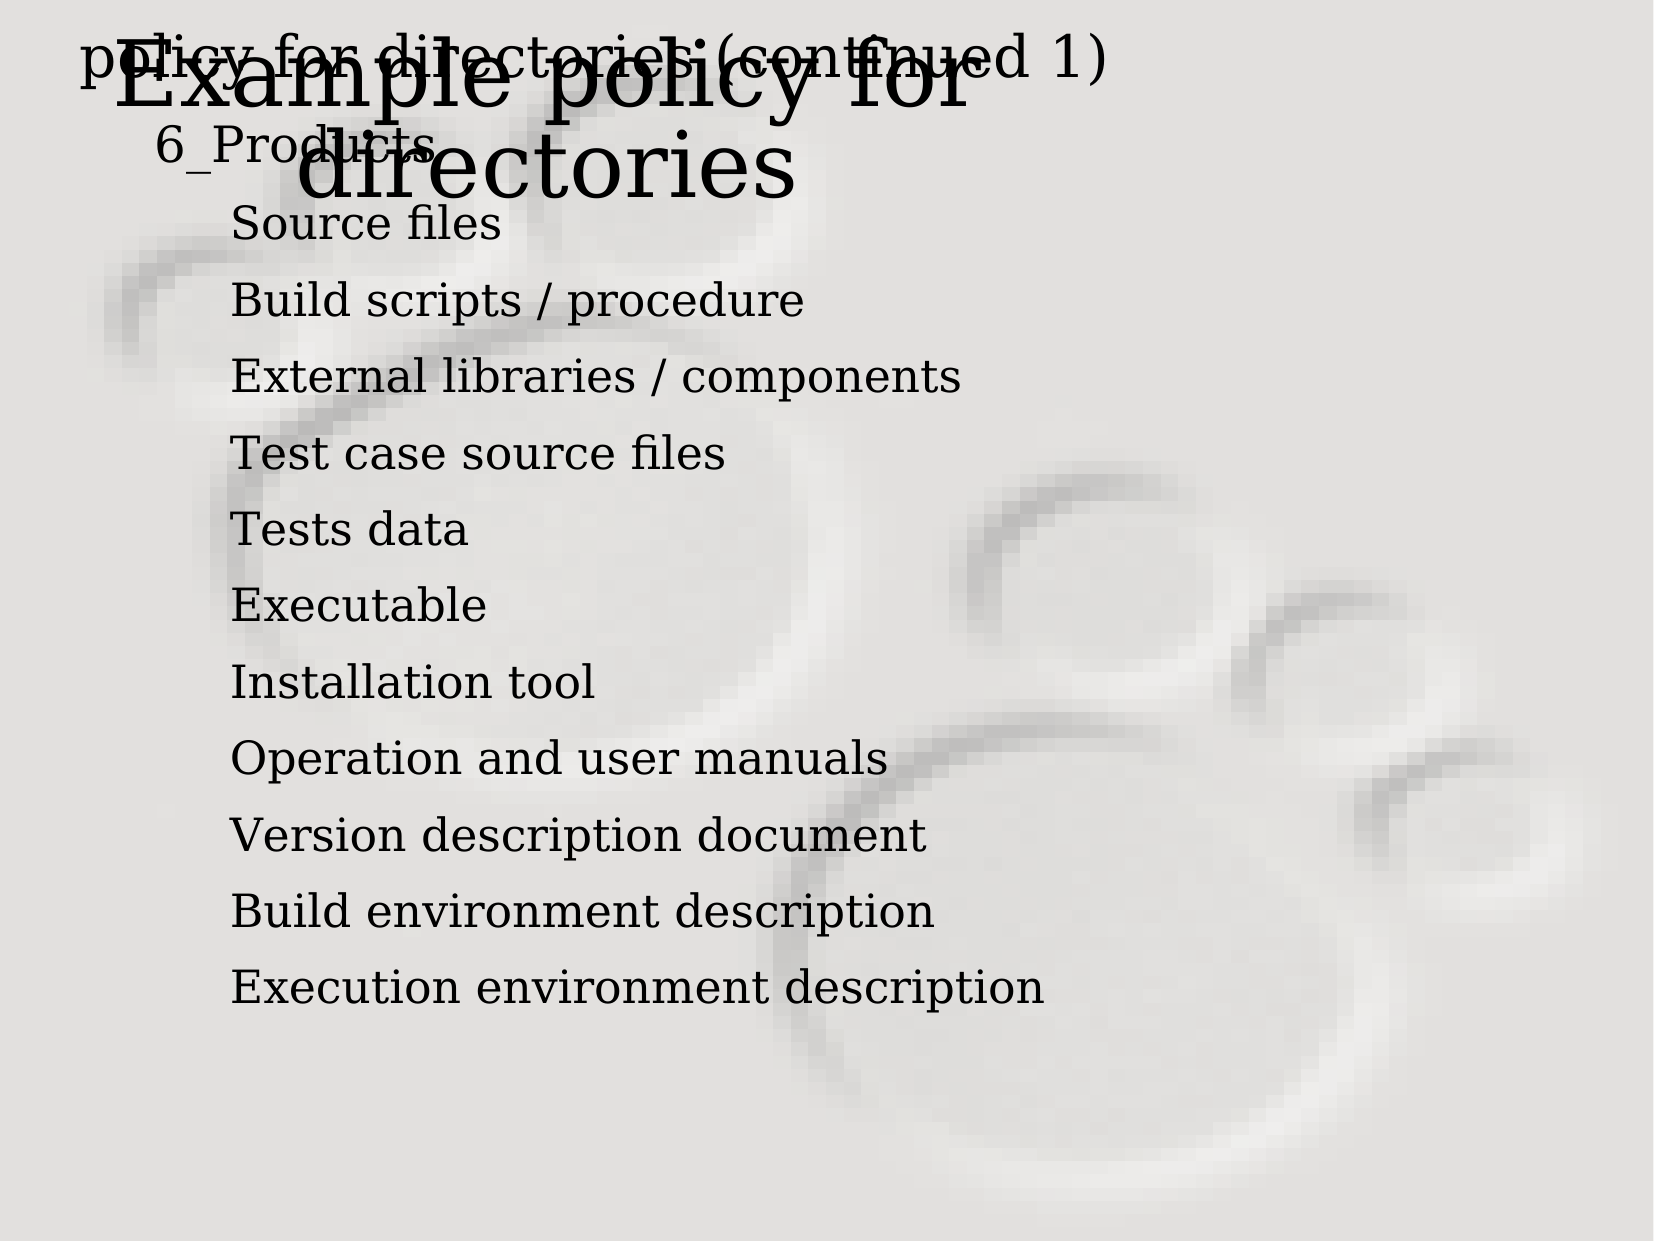

policy for directories (continued 1)
6_Products
Source files
Build scripts / procedure
External libraries / components
Test case source files
Tests data
Executable
Installation tool
Operation and user manuals
Version description document
Build environment description
Execution environment description
# Example policy for directories